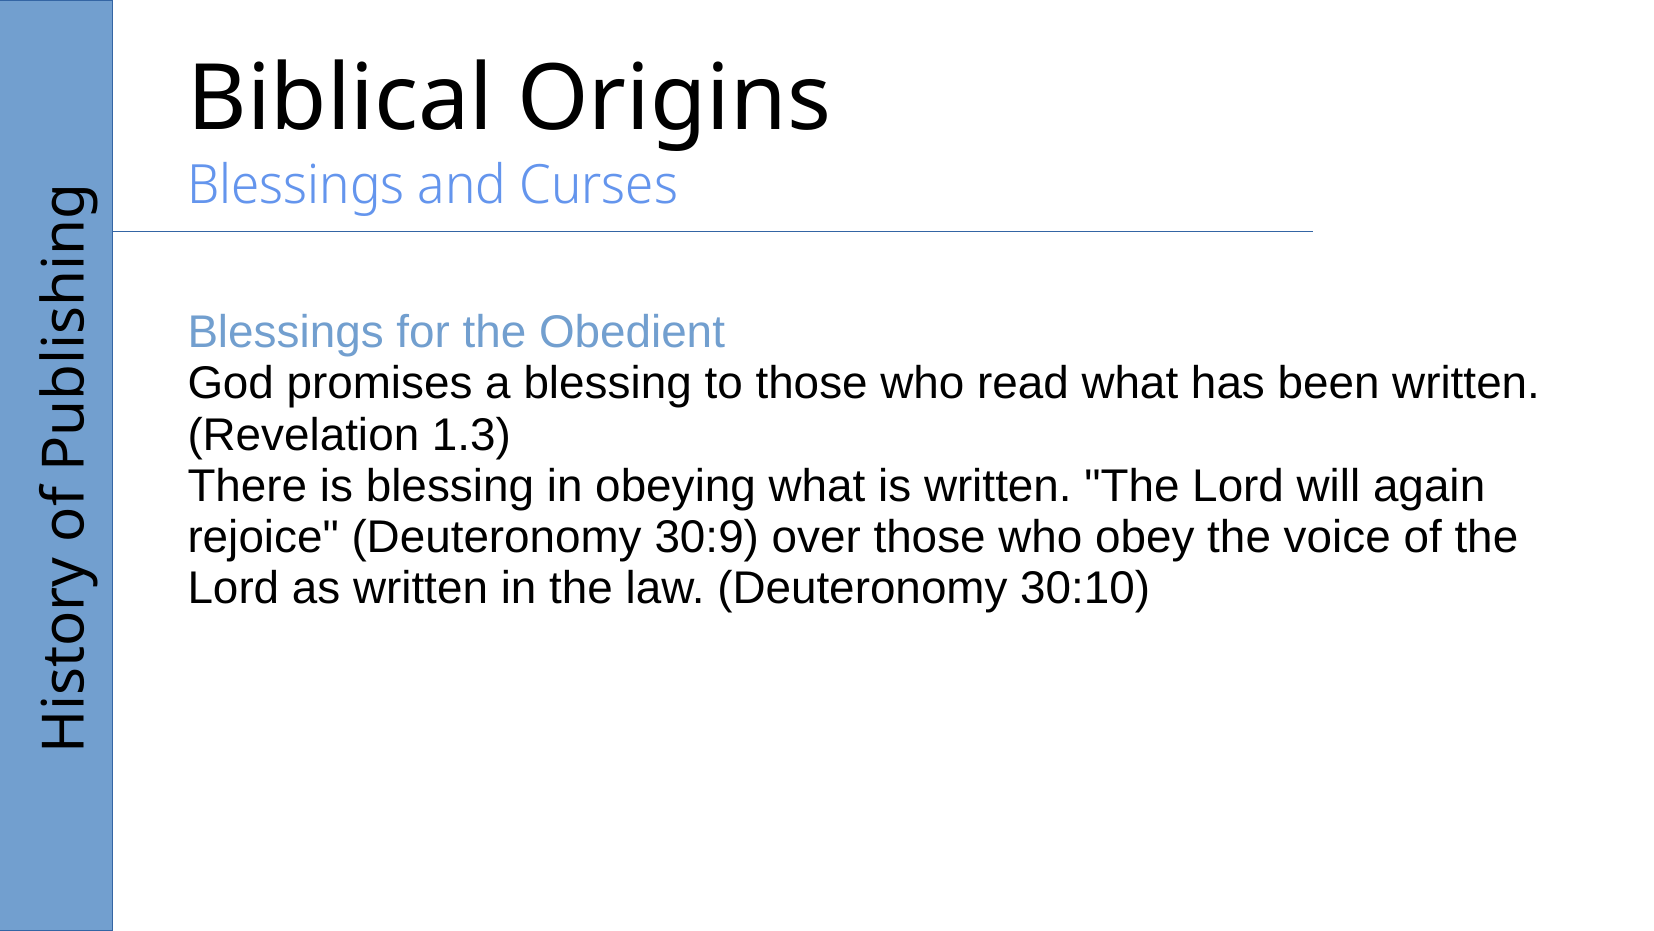

# Biblical Origins
Blessings and Curses
Blessings for the Obedient
God promises a blessing to those who read what has been written. (Revelation 1.3)
There is blessing in obeying what is written. "The Lord will again rejoice" (Deuteronomy 30:9) over those who obey the voice of the Lord as written in the law. (Deuteronomy 30:10)
History of Publishing